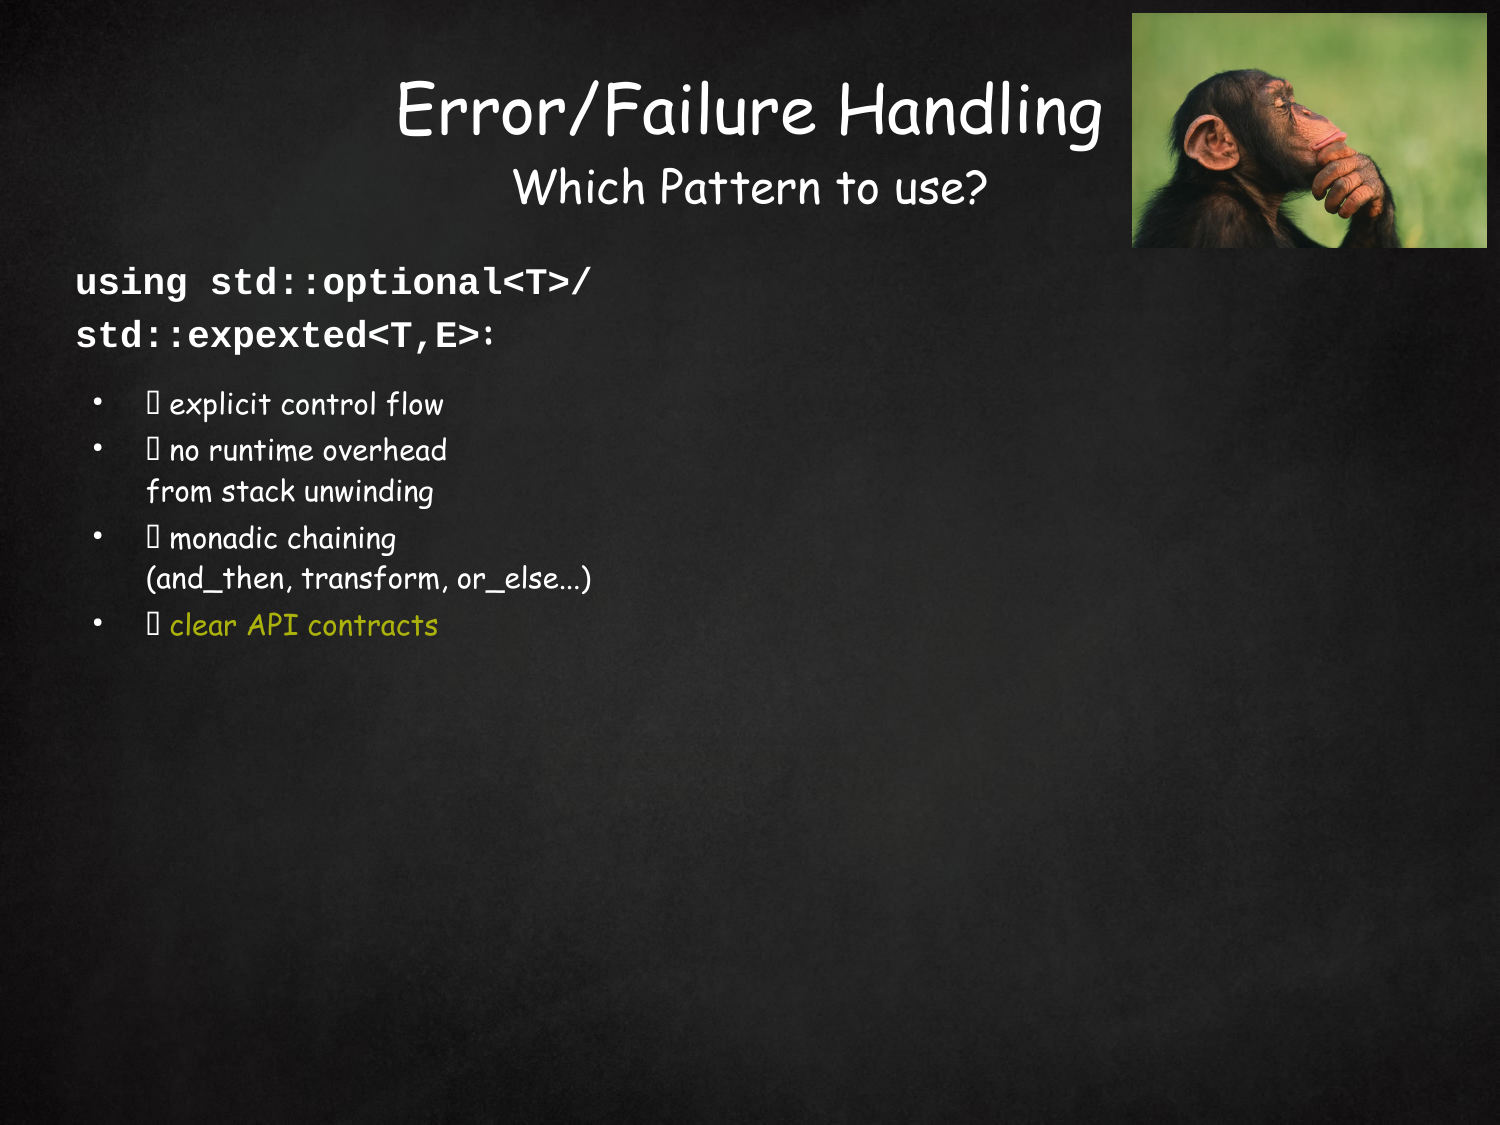

Error/Failure Handling
Which Pattern to use?
# using std::optional<T>/ std::expexted<T,E>:
✅ explicit control flow
✅ no runtime overhead
from stack unwinding
✅ monadic chaining
(and_then, transform, or_else...)
✅ clear API contracts